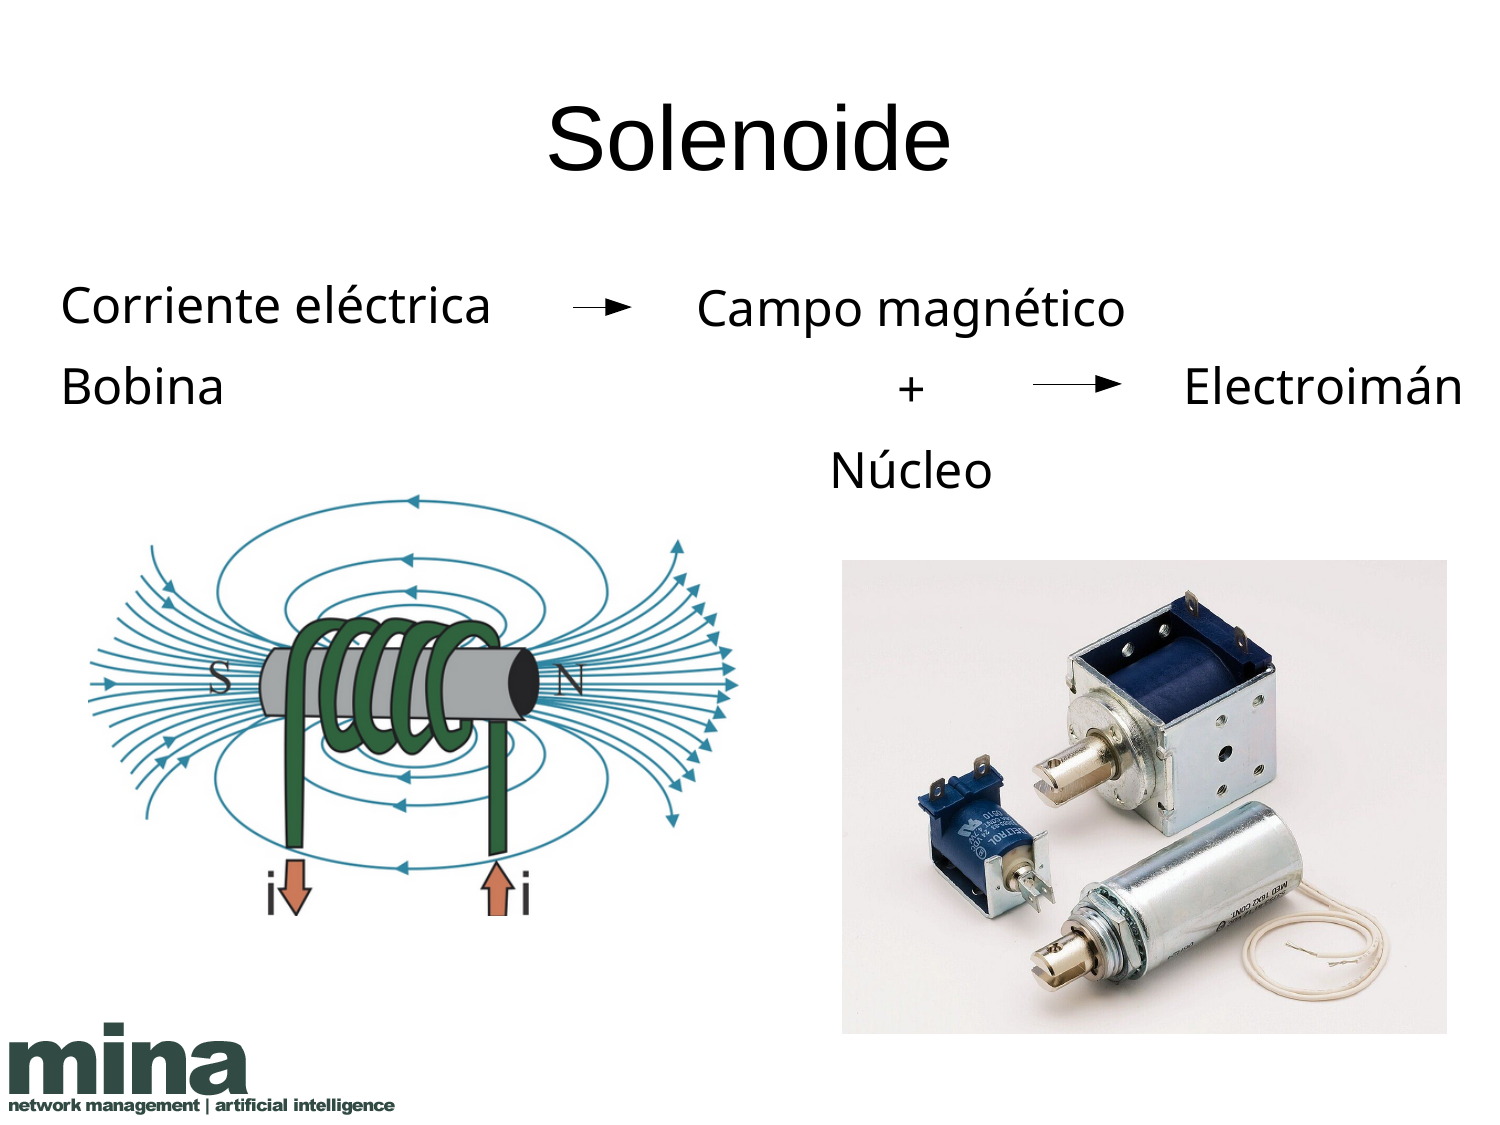

# Solenoide
Corriente eléctrica
Bobina
Campo magnético
+
Núcleo
Electroimán